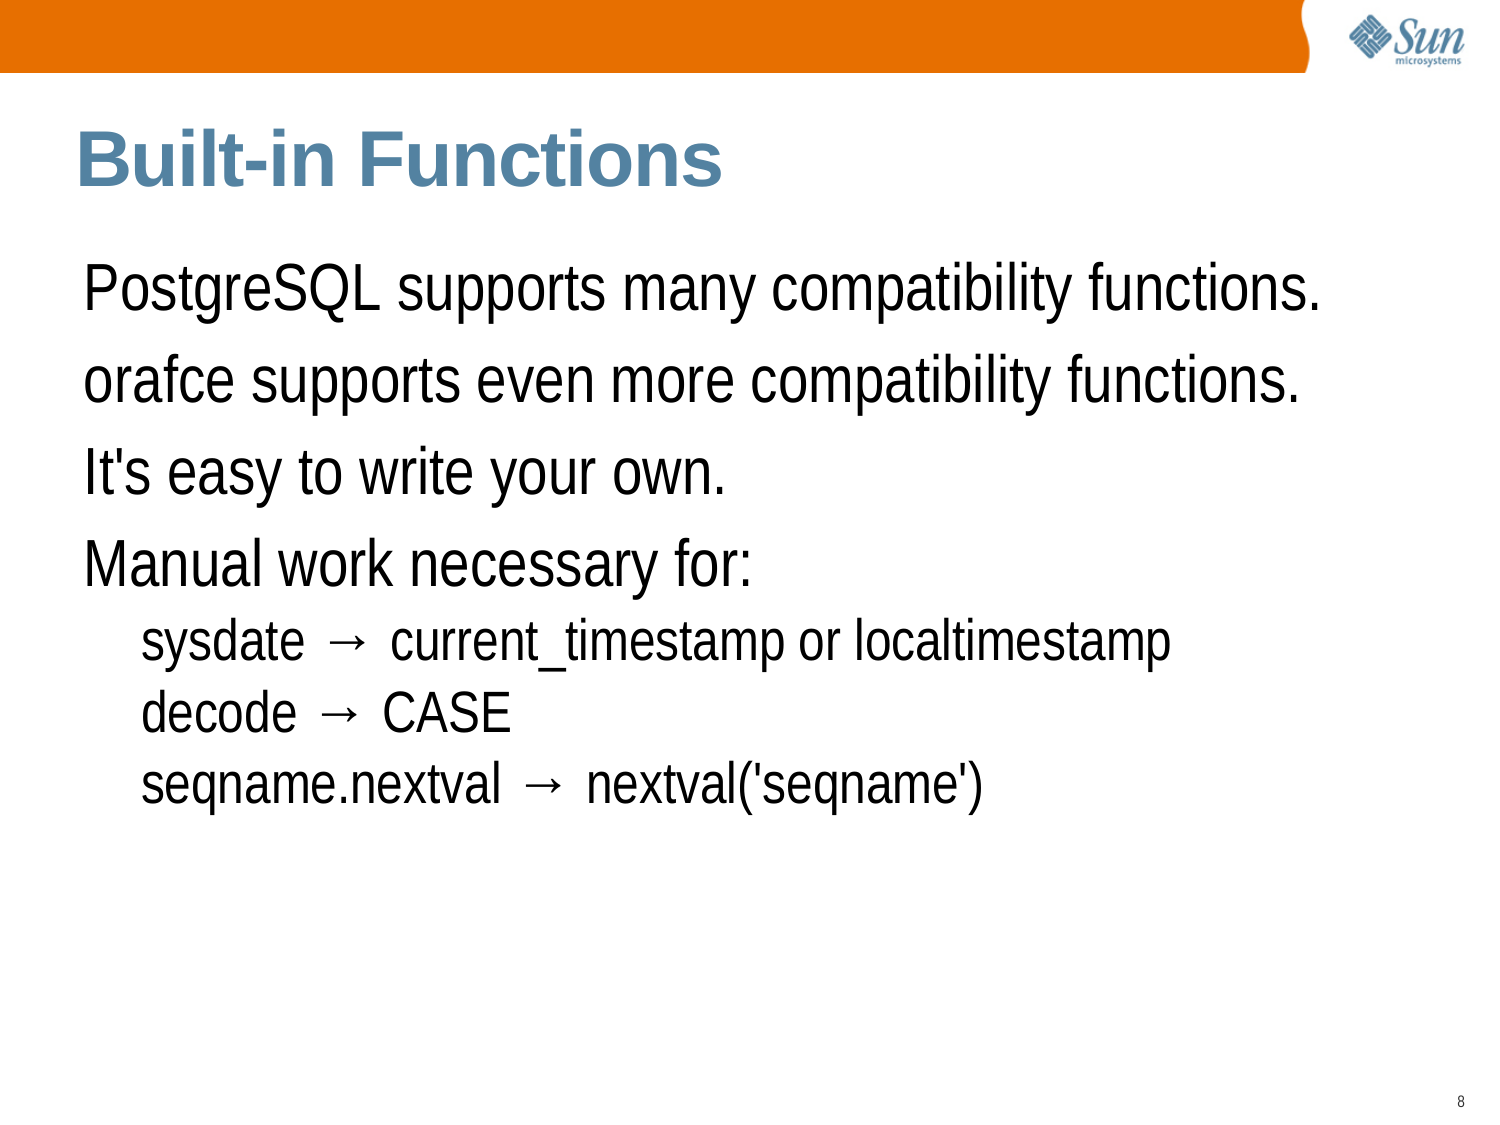

# Built-in Functions
PostgreSQL supports many compatibility functions.
orafce supports even more compatibility functions.
It's easy to write your own.
Manual work necessary for:
sysdate → current_timestamp or localtimestamp
decode → CASE
seqname.nextval → nextval('seqname')